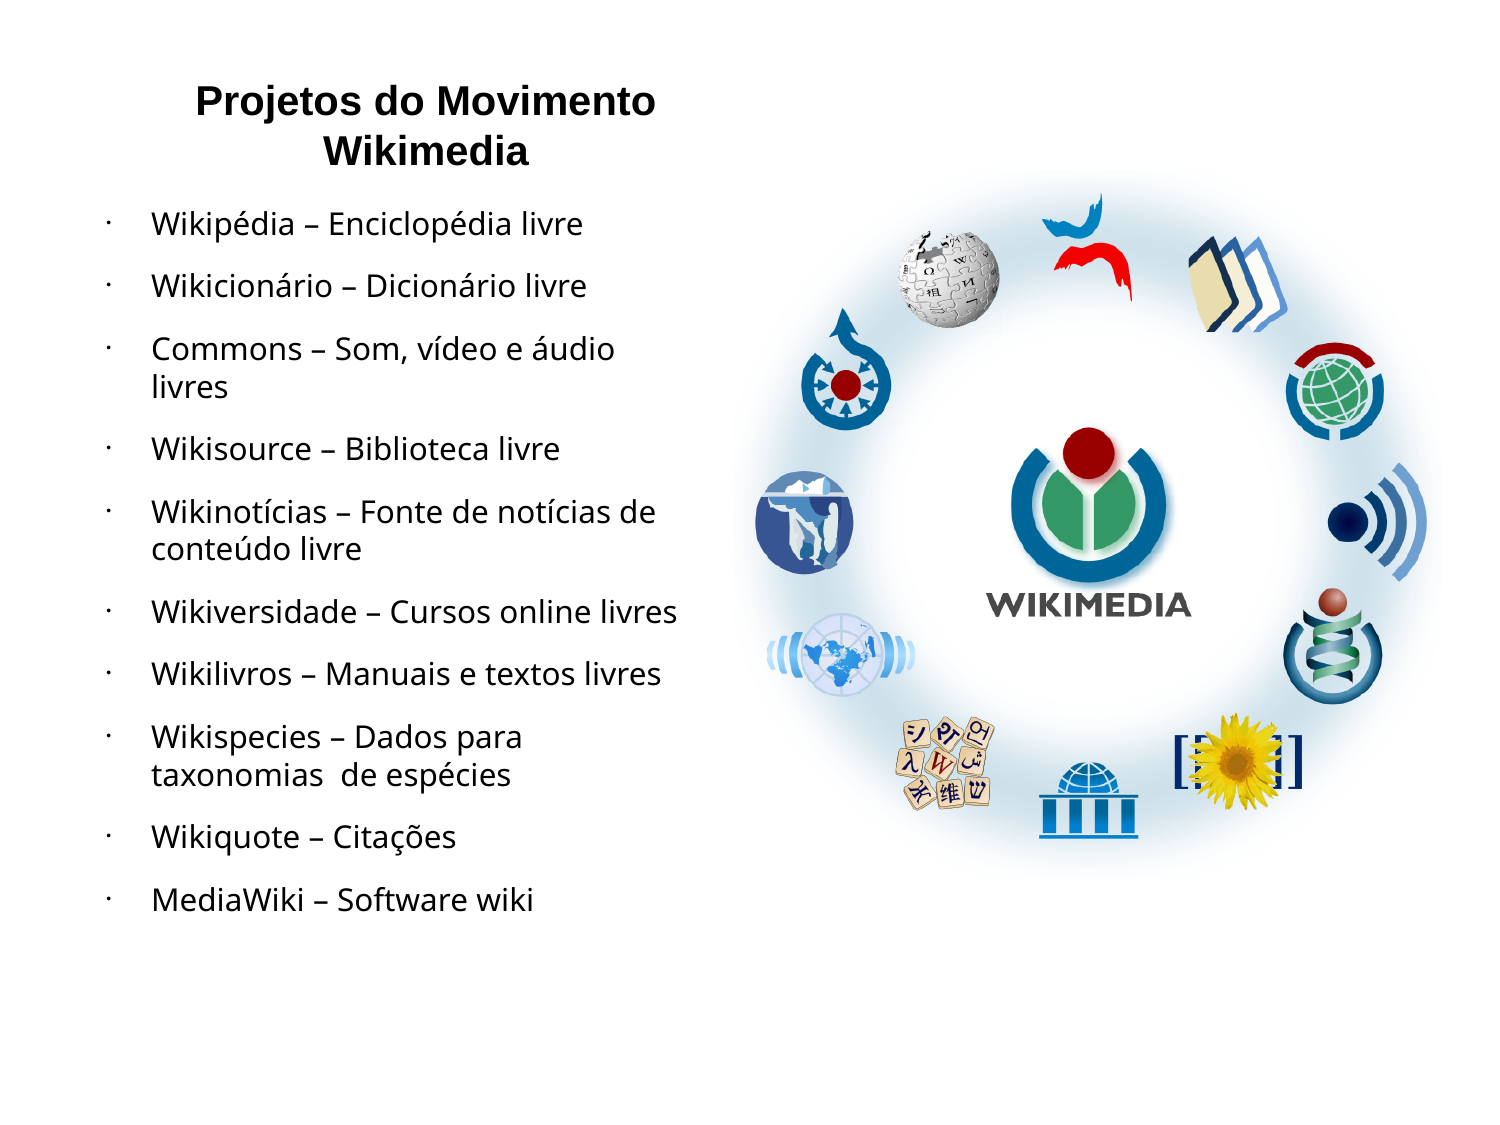

# Projetos do Movimento Wikimedia
Wikipédia – Enciclopédia livre
Wikicionário – Dicionário livre
Commons – Som, vídeo e áudio livres
Wikisource – Biblioteca livre
Wikinotícias – Fonte de notícias de conteúdo livre
Wikiversidade – Cursos online livres
Wikilivros – Manuais e textos livres
Wikispecies – Dados para taxonomias de espécies
Wikiquote – Citações
MediaWiki – Software wiki